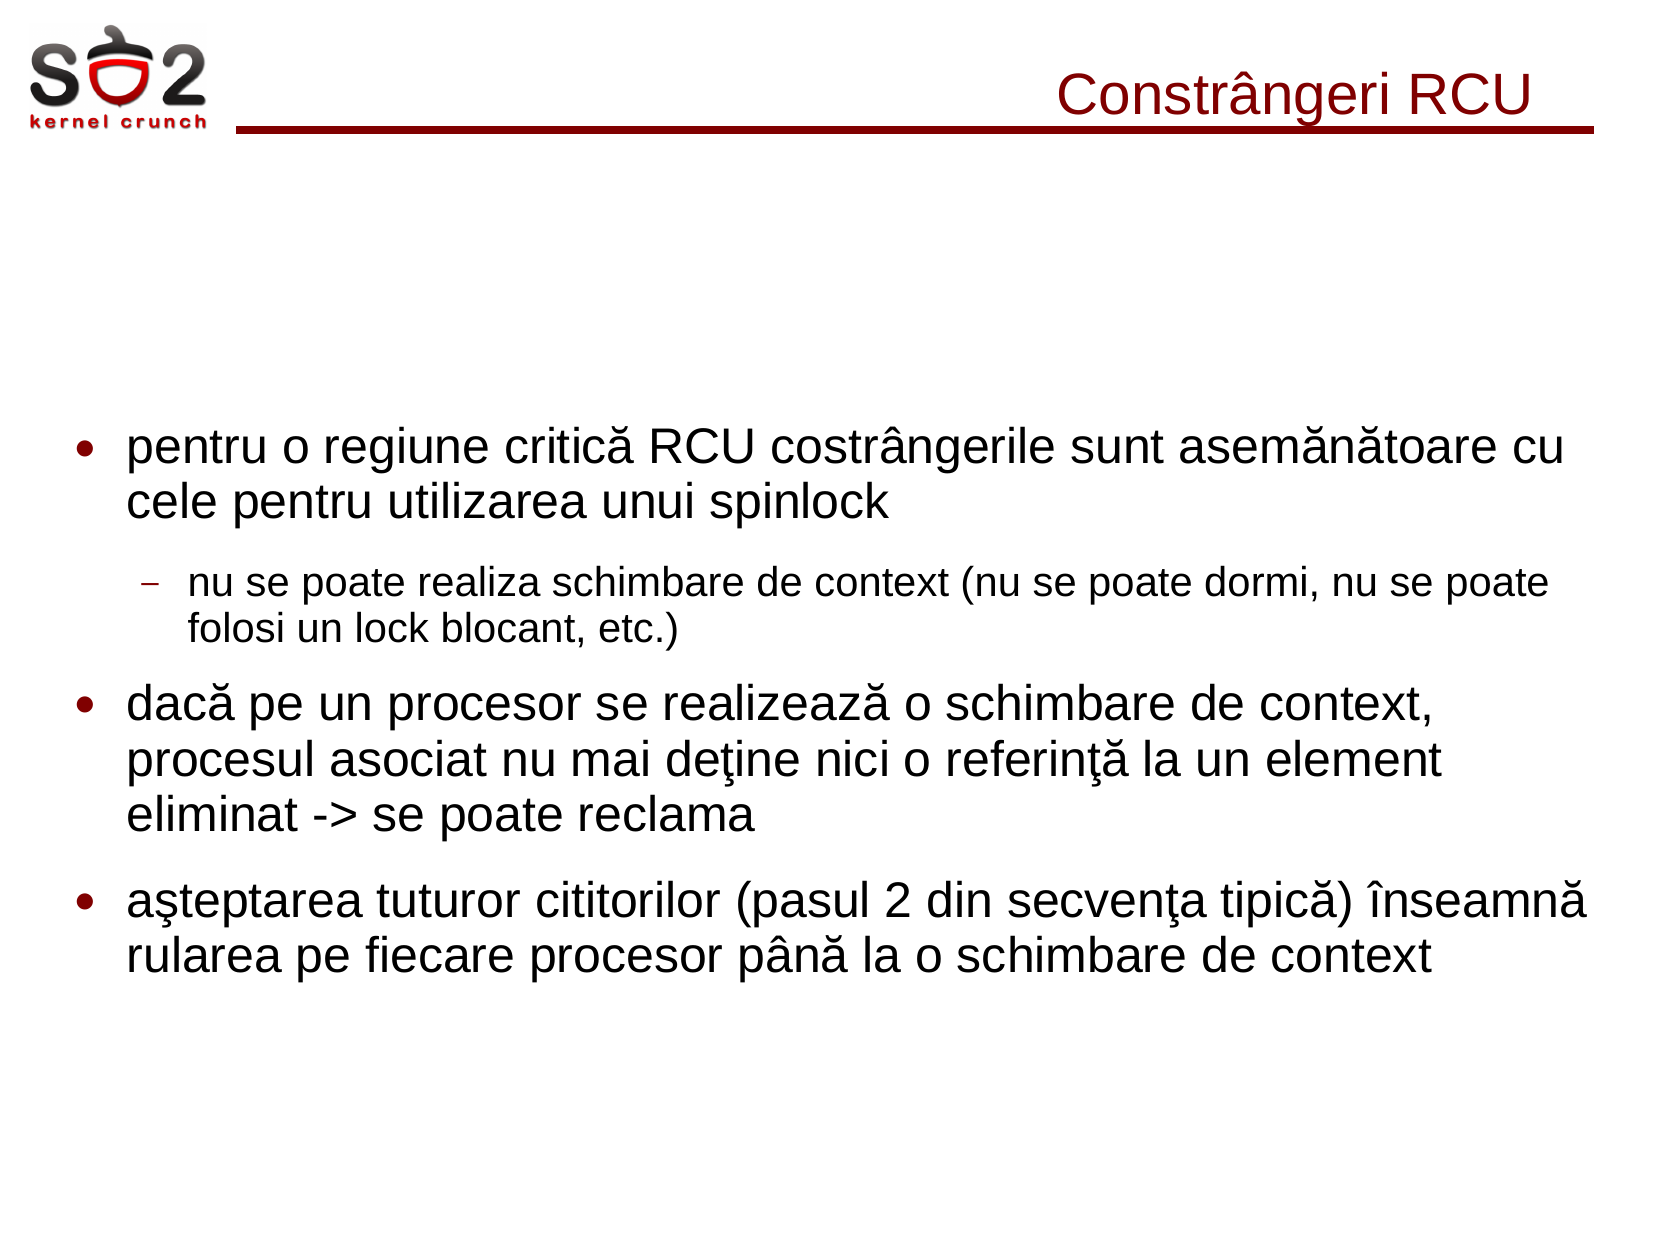

# Constrângeri RCU
pentru o regiune critică RCU costrângerile sunt asemănătoare cu cele pentru utilizarea unui spinlock
nu se poate realiza schimbare de context (nu se poate dormi, nu se poate folosi un lock blocant, etc.)
dacă pe un procesor se realizează o schimbare de context, procesul asociat nu mai deţine nici o referinţă la un element eliminat -> se poate reclama
aşteptarea tuturor cititorilor (pasul 2 din secvenţa tipică) înseamnă rularea pe fiecare procesor până la o schimbare de context